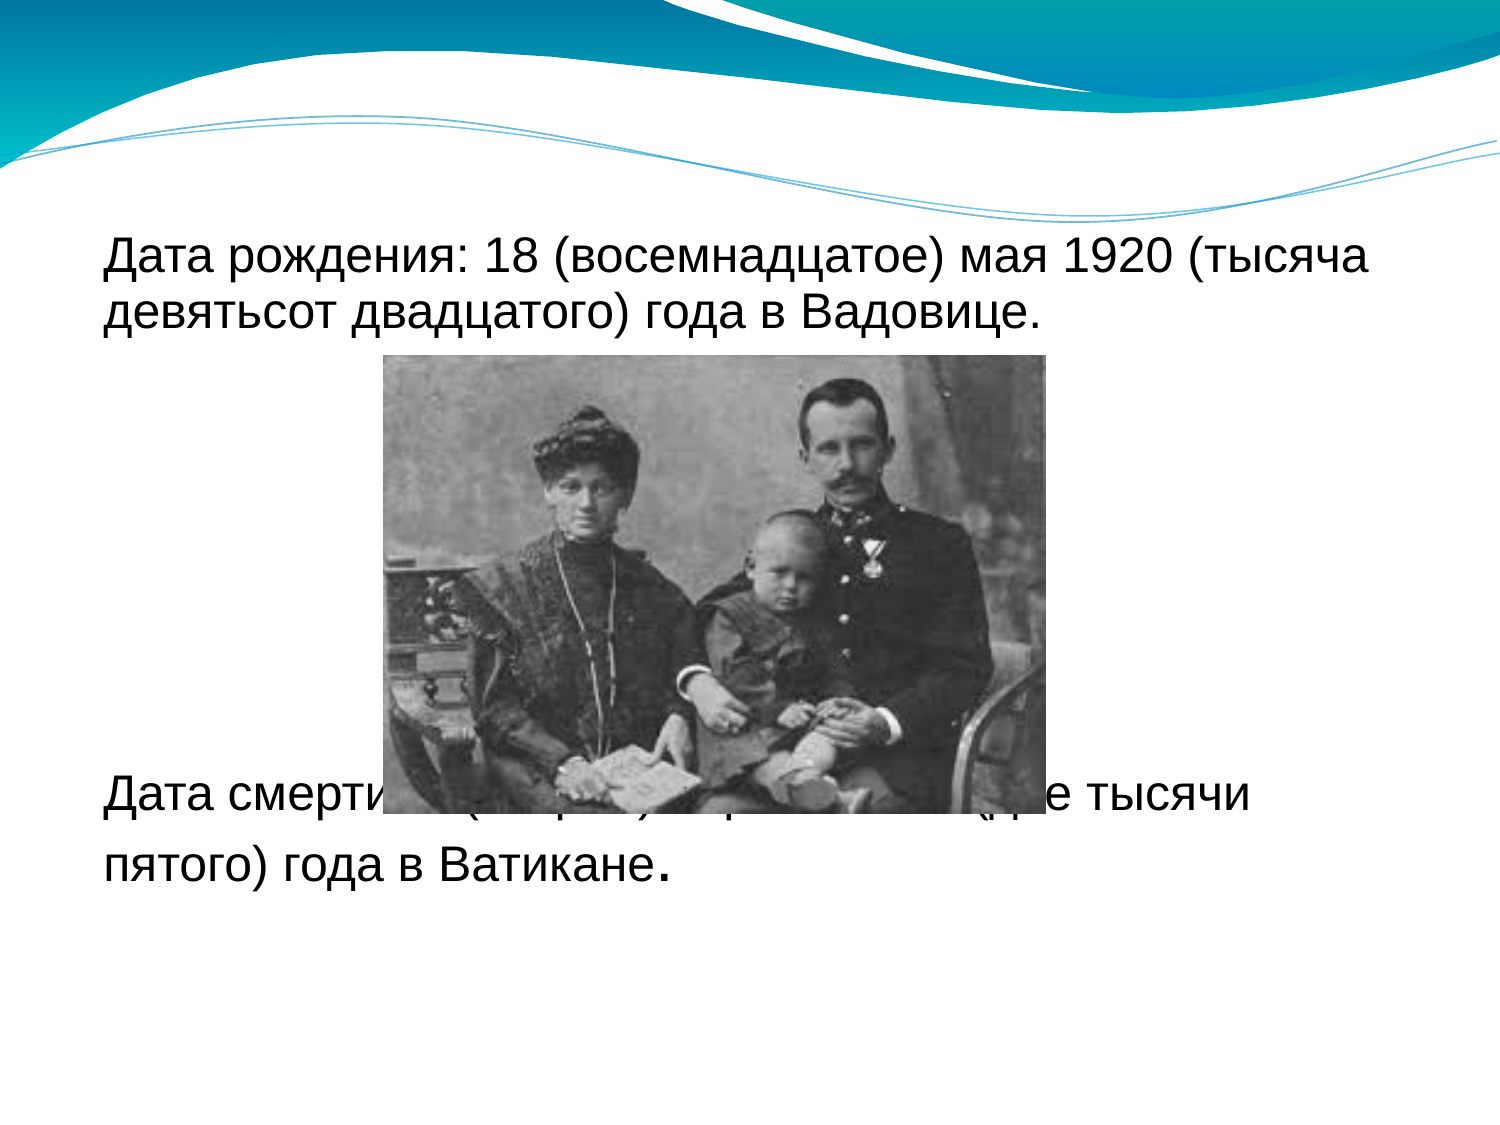

# Дата рождения: 18 (восемнадцатое) мая 1920 (тысяча девятьсот двадцатого) года в Вадовице.
Дата смерти: 2 (второе) апреля 2005 (две тысячи пятого) года в Ватикане.